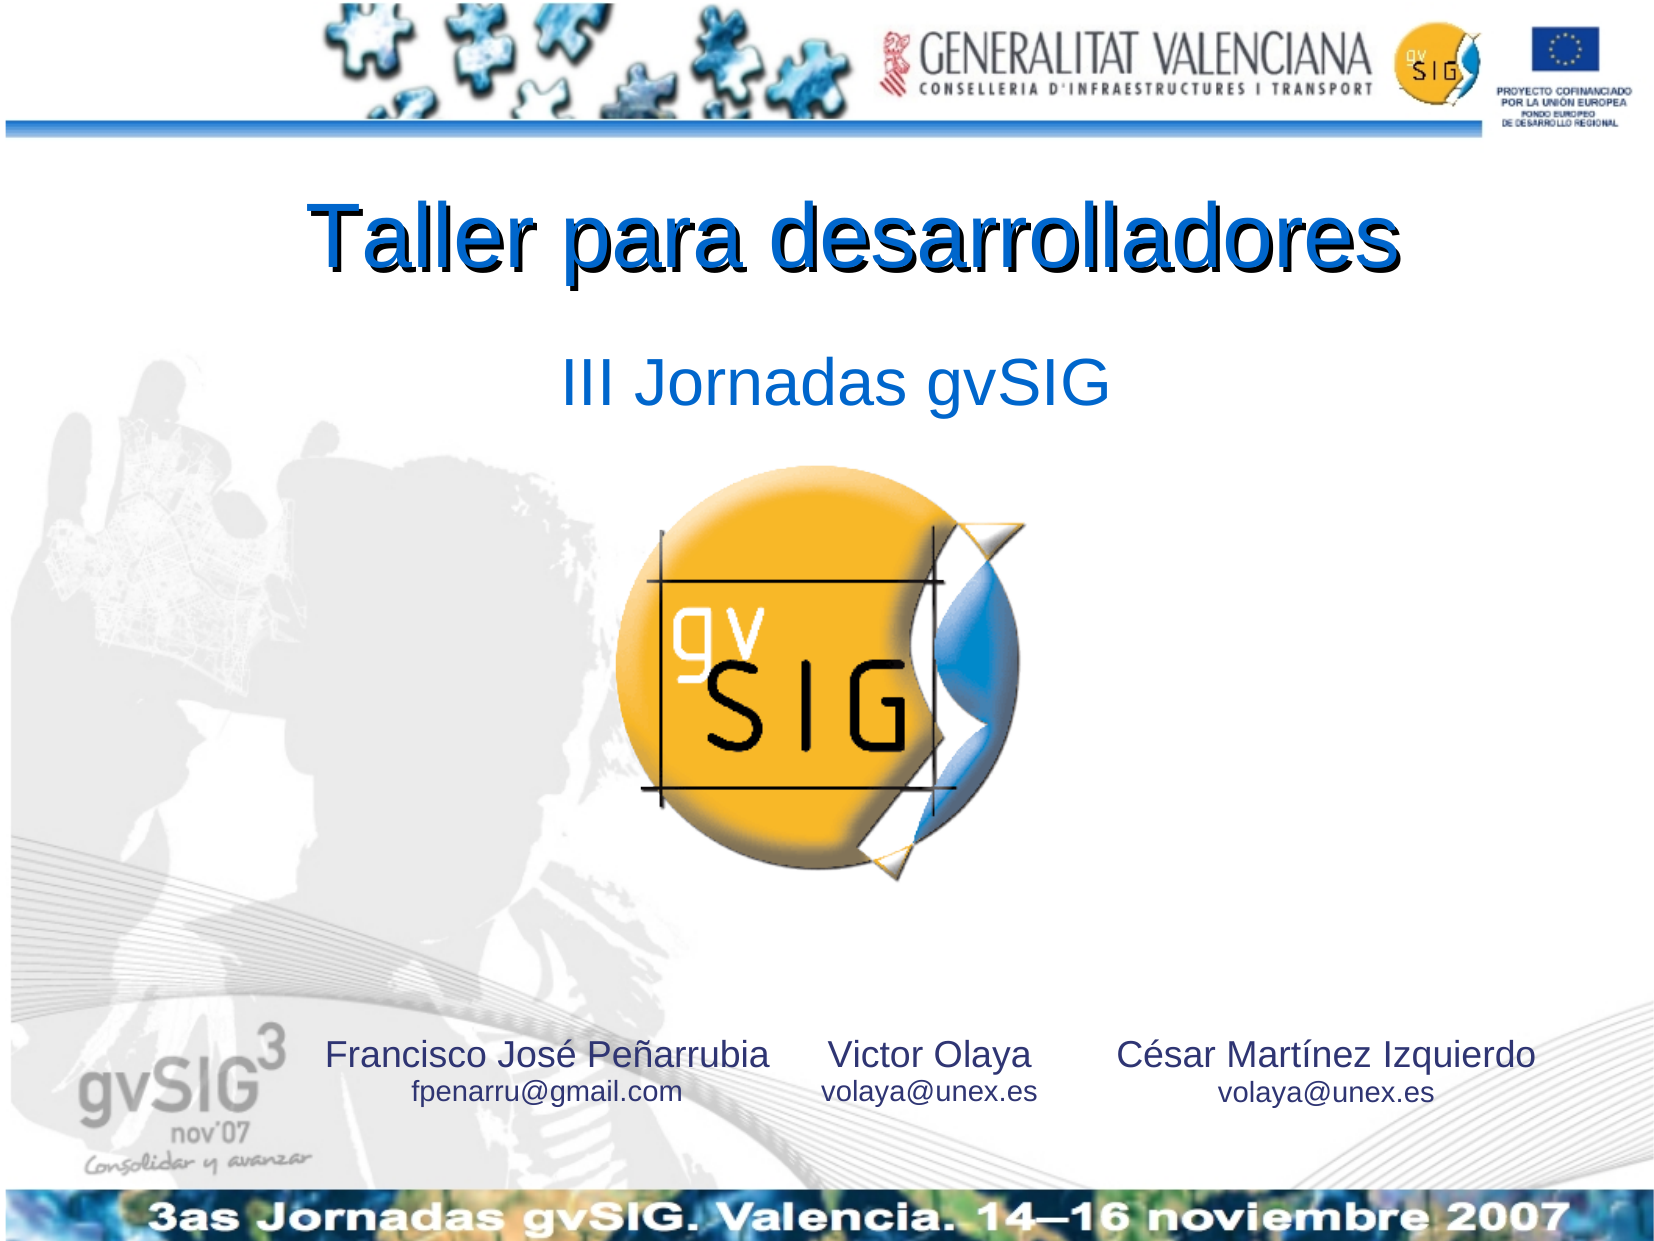

# Taller para desarrolladores
III Jornadas gvSIG
Francisco José Peñarrubia
fpenarru@gmail.com
Victor Olaya
volaya@unex.es
César Martínez Izquierdo
volaya@unex.es